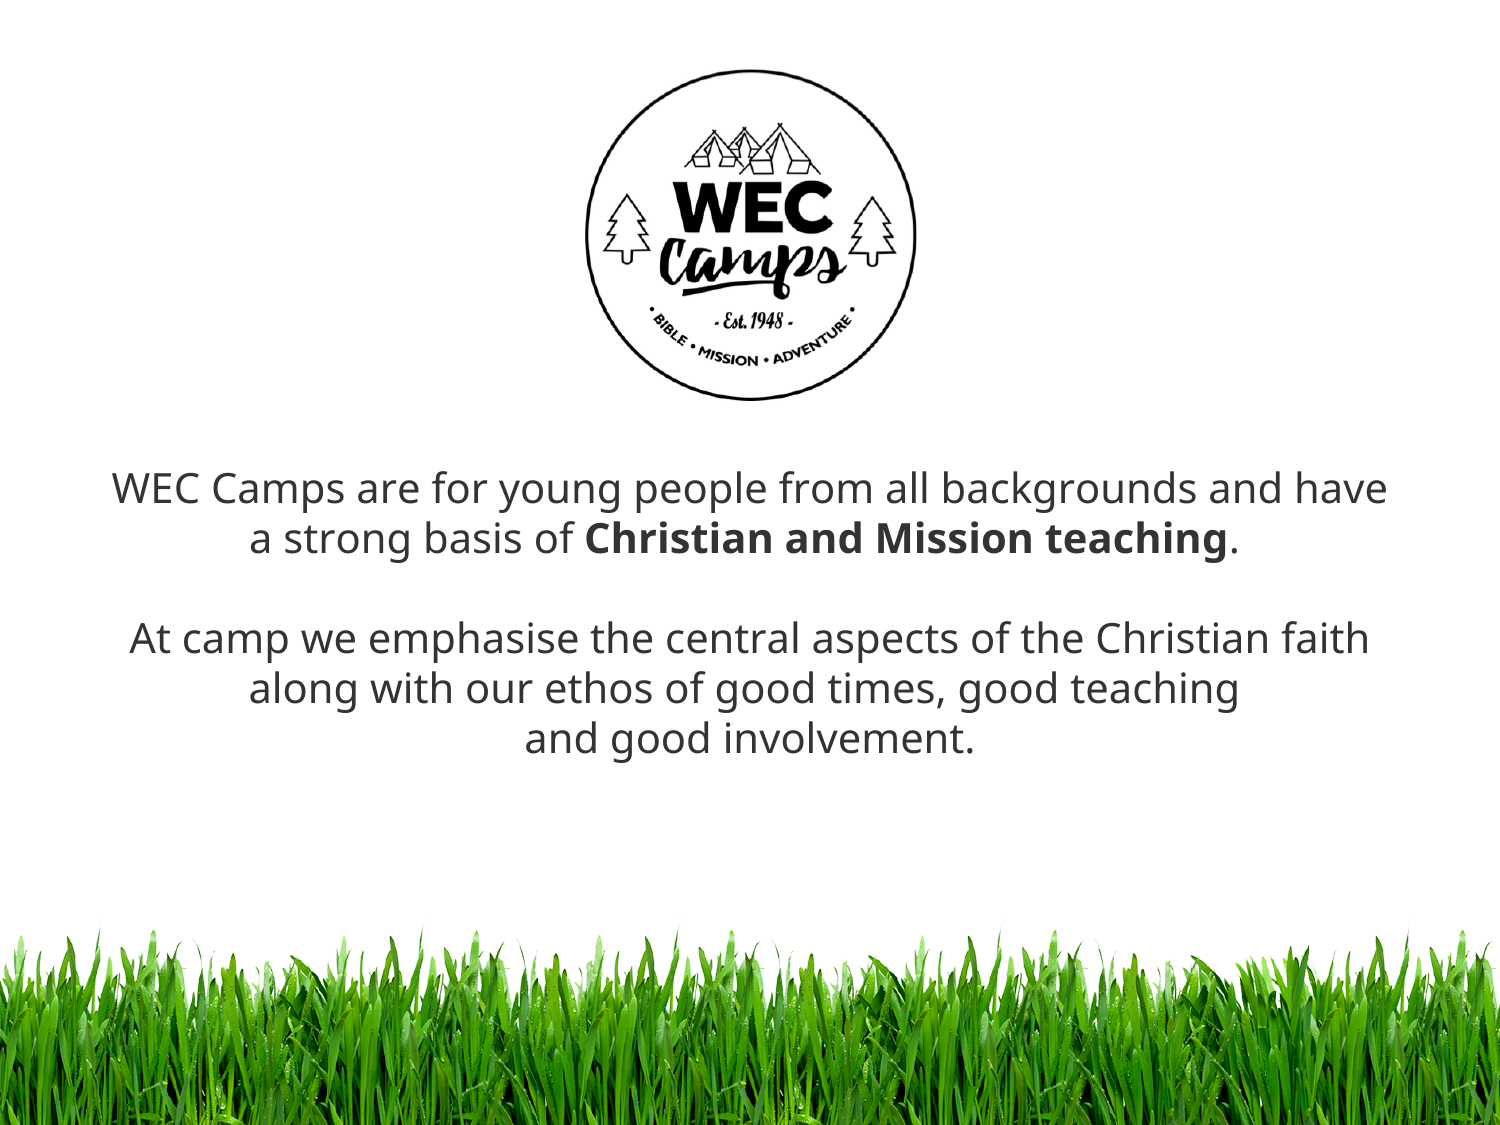

WEC Camps are for young people from all backgrounds and have a strong basis of Christian and Mission teaching.
At camp we emphasise the central aspects of the Christian faith along with our ethos of good times, good teaching
and good involvement.